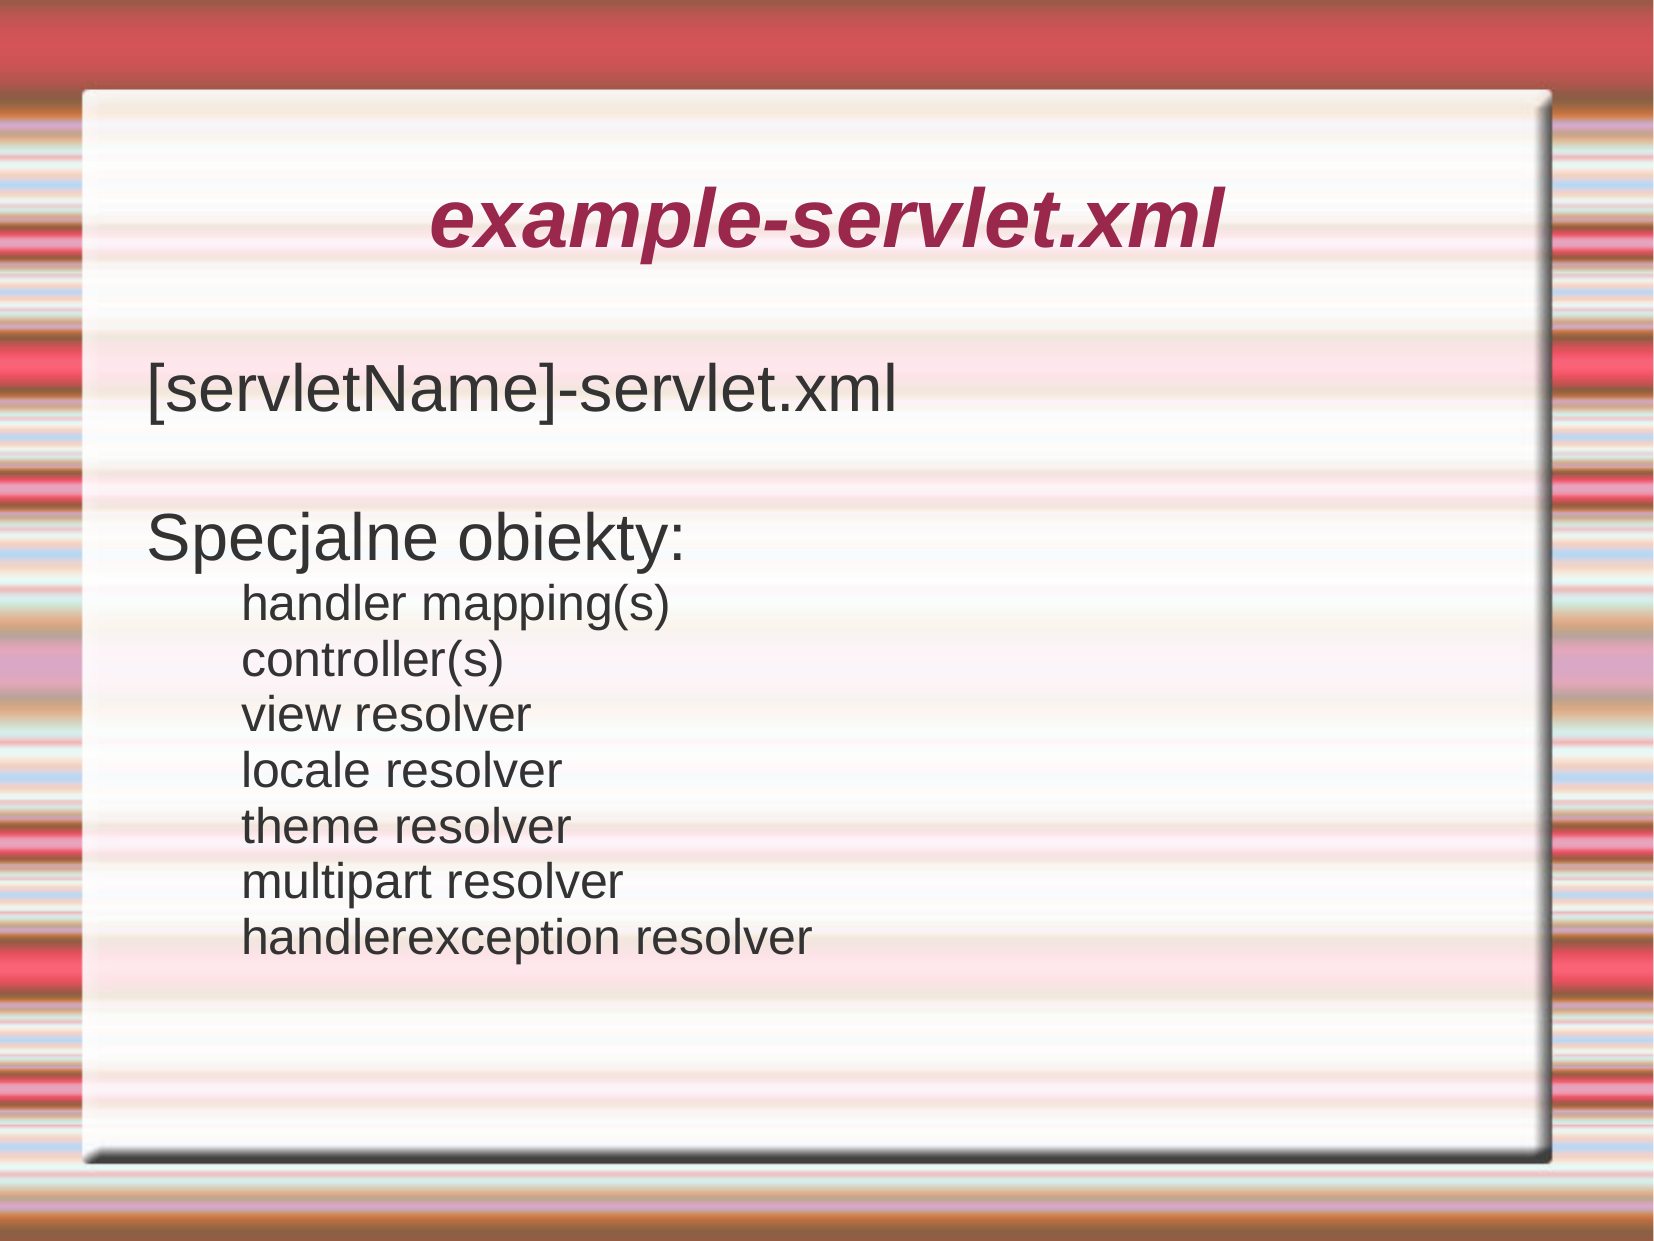

# example-servlet.xml
[servletName]-servlet.xml
Specjalne obiekty:
handler mapping(s)
controller(s)
view resolver
locale resolver
theme resolver
multipart resolver
handlerexception resolver